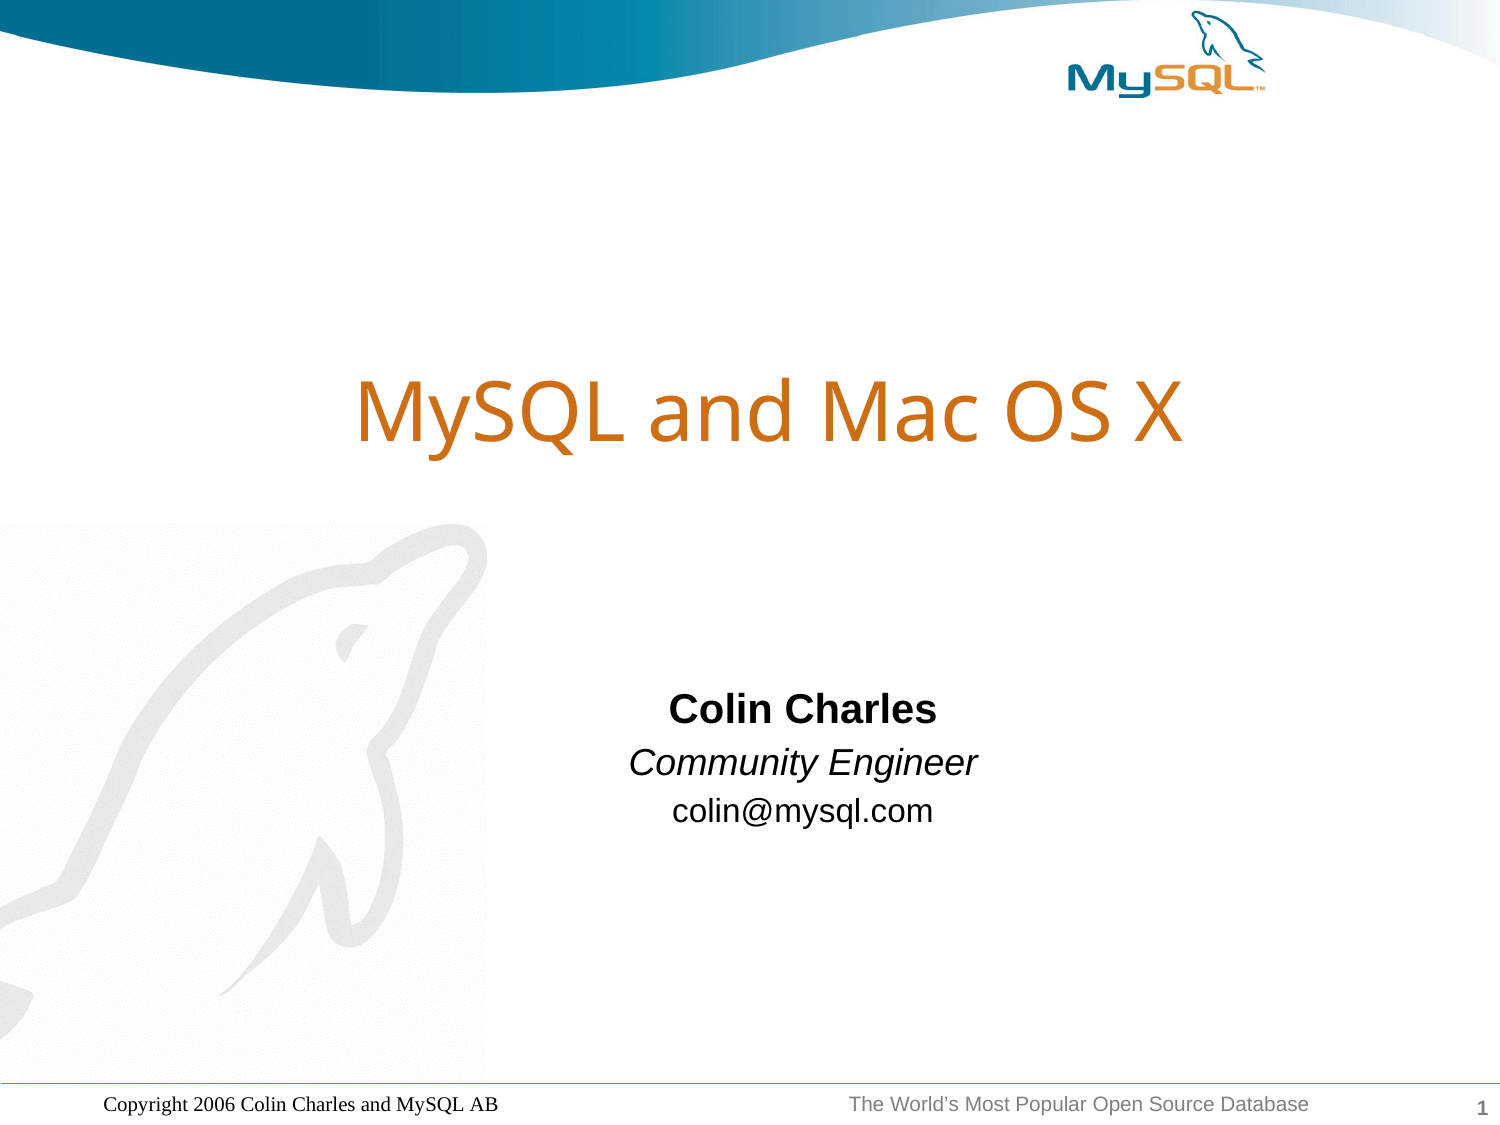

# MySQL and Mac OS X
Colin Charles
Community Engineer
colin@mysql.com